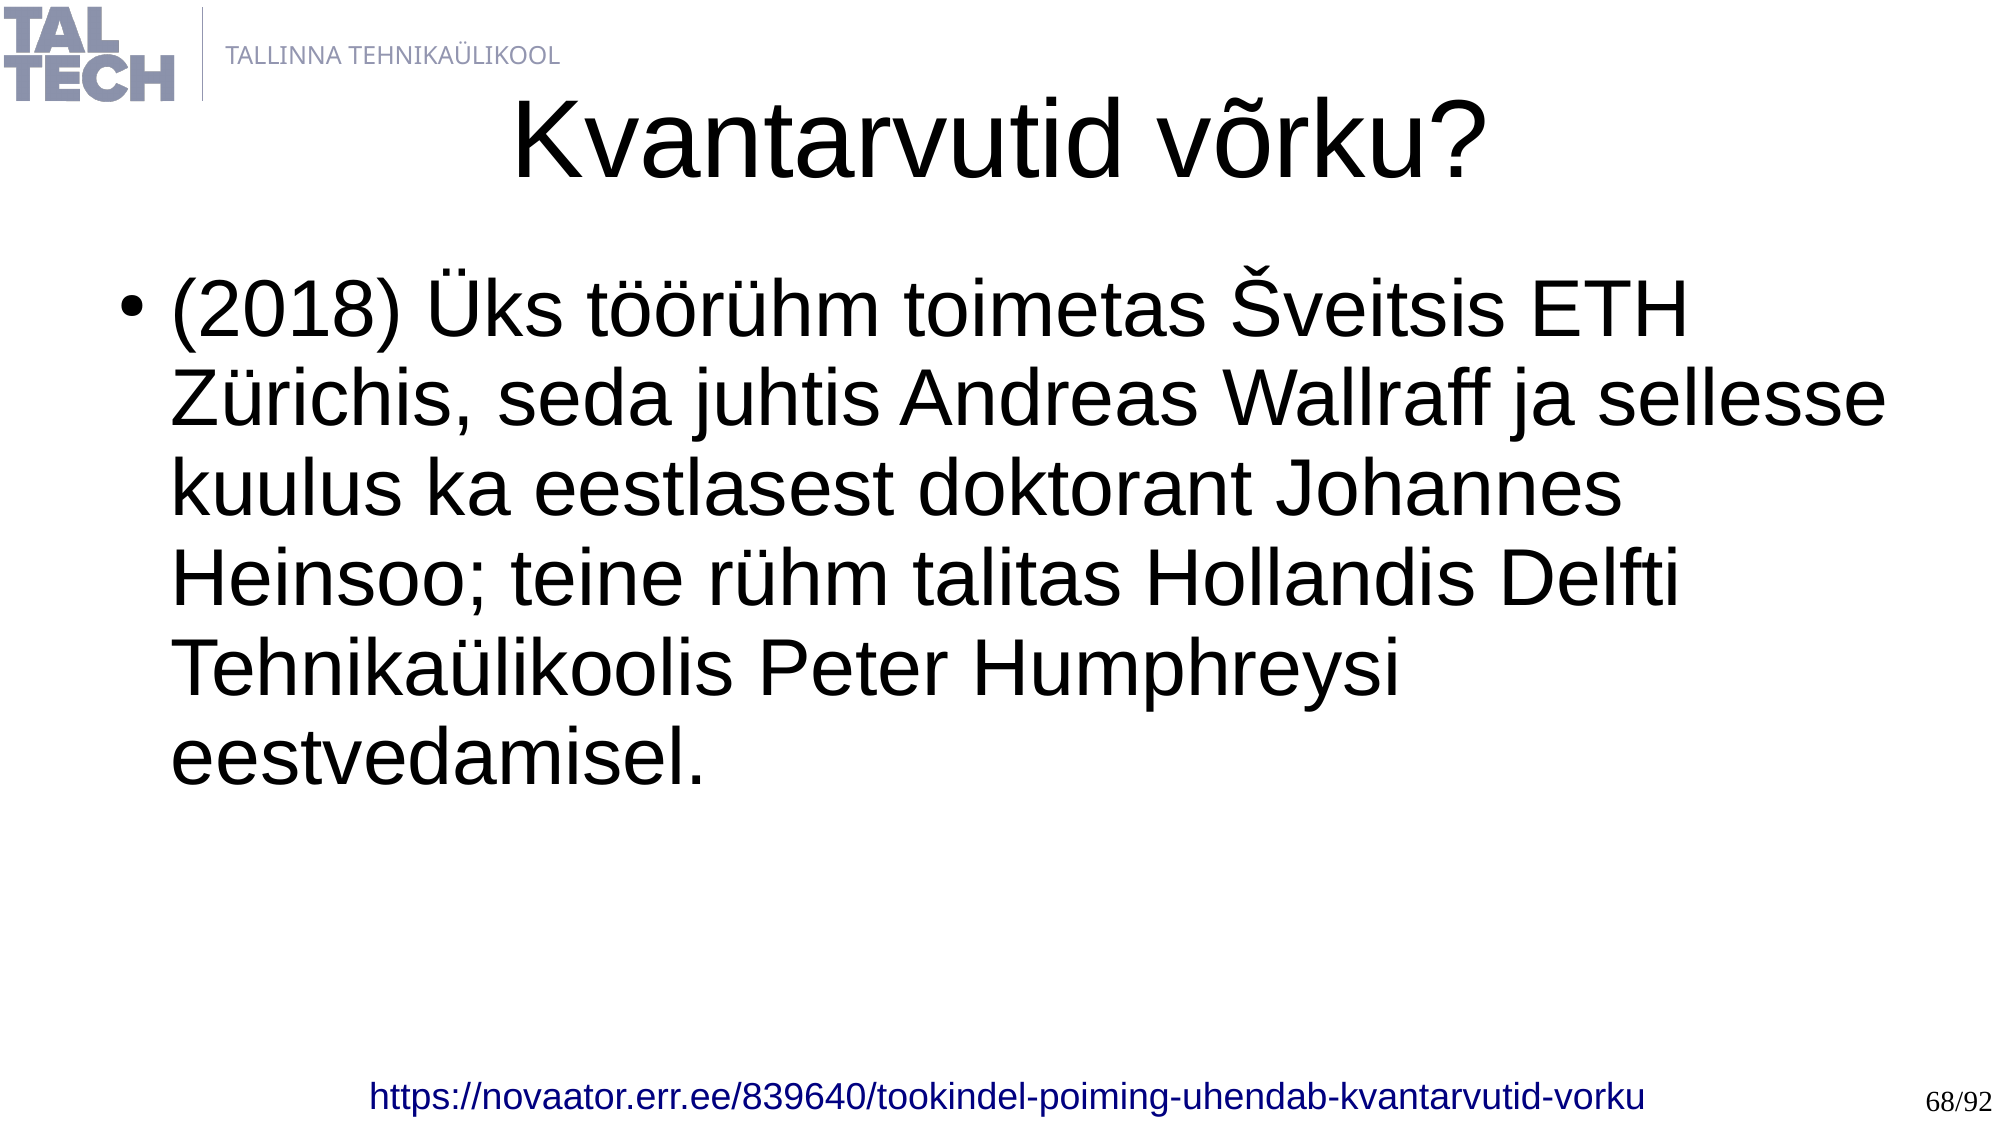

# Kvantarvutid võrku?
(2018) Üks töörühm toimetas Šveitsis ETH Zürichis, seda juhtis Andreas Wallraff ja sellesse kuulus ka eestlasest doktorant Johannes Heinsoo; teine rühm talitas Hollandis Delfti Tehnikaülikoolis Peter Humphreysi eestvedamisel.
https://novaator.err.ee/839640/tookindel-poiming-uhendab-kvantarvutid-vorku
68